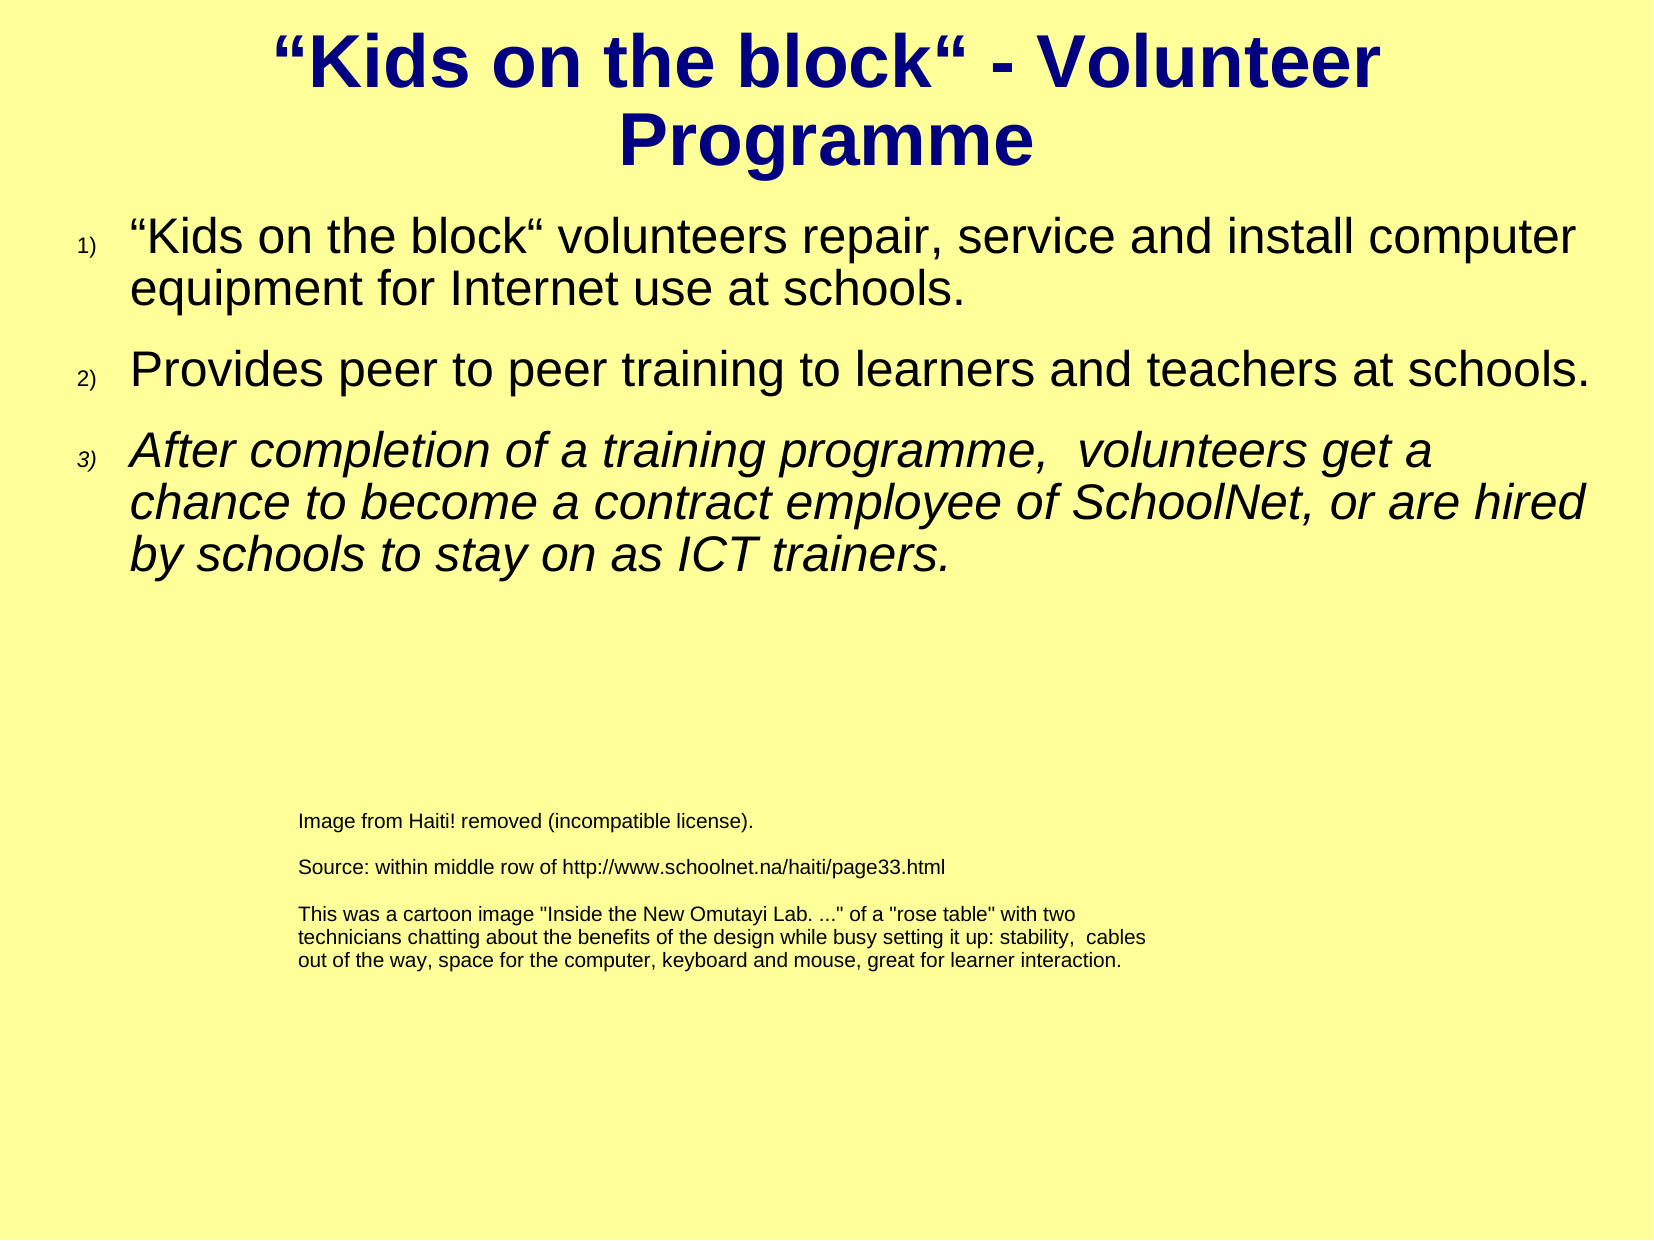

# “Kids on the block“ - Volunteer Programme
“Kids on the block“ volunteers repair, service and install computer equipment for Internet use at schools.
Provides peer to peer training to learners and teachers at schools.
After completion of a training programme, volunteers get a chance to become a contract employee of SchoolNet, or are hired by schools to stay on as ICT trainers.
Image from Haiti! removed (incompatible license).
Source: within middle row of http://www.schoolnet.na/haiti/page33.html
This was a cartoon image "Inside the New Omutayi Lab. ..." of a "rose table" with two technicians chatting about the benefits of the design while busy setting it up: stability, cables out of the way, space for the computer, keyboard and mouse, great for learner interaction.